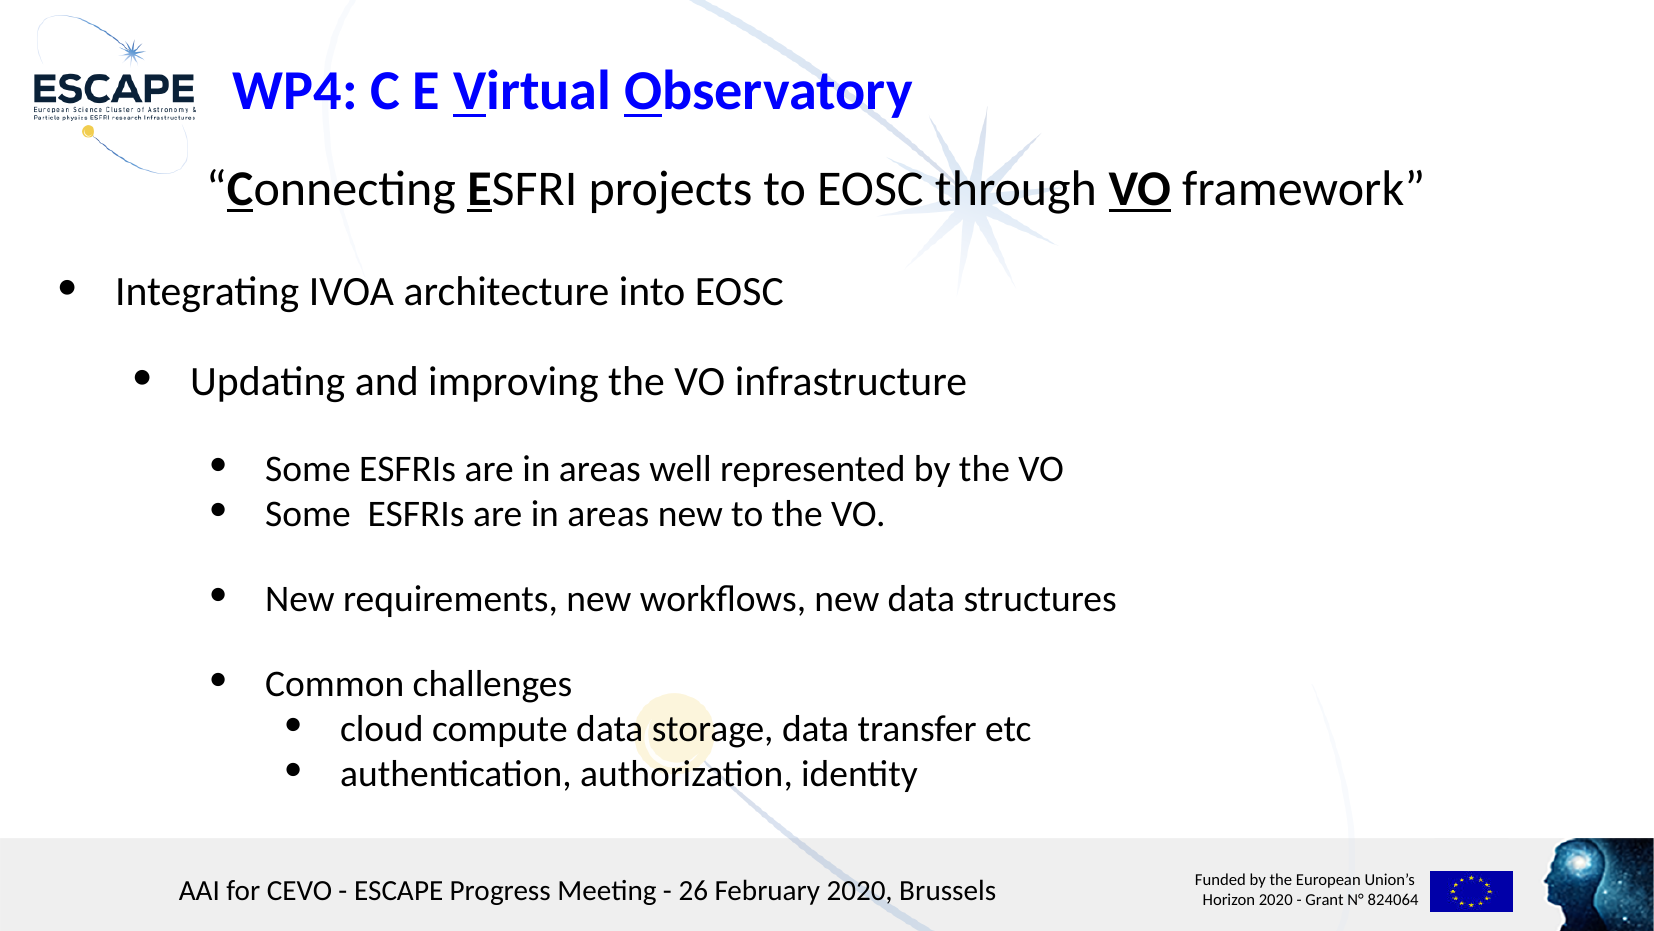

# WP4: C E Virtual Observatory
“Connecting ESFRI projects to EOSC through VO framework”
Integrating IVOA architecture into EOSC
Updating and improving the VO infrastructure
Some ESFRIs are in areas well represented by the VO
Some ESFRIs are in areas new to the VO.
New requirements, new workflows, new data structures
Common challenges
cloud compute data storage, data transfer etc
authentication, authorization, identity